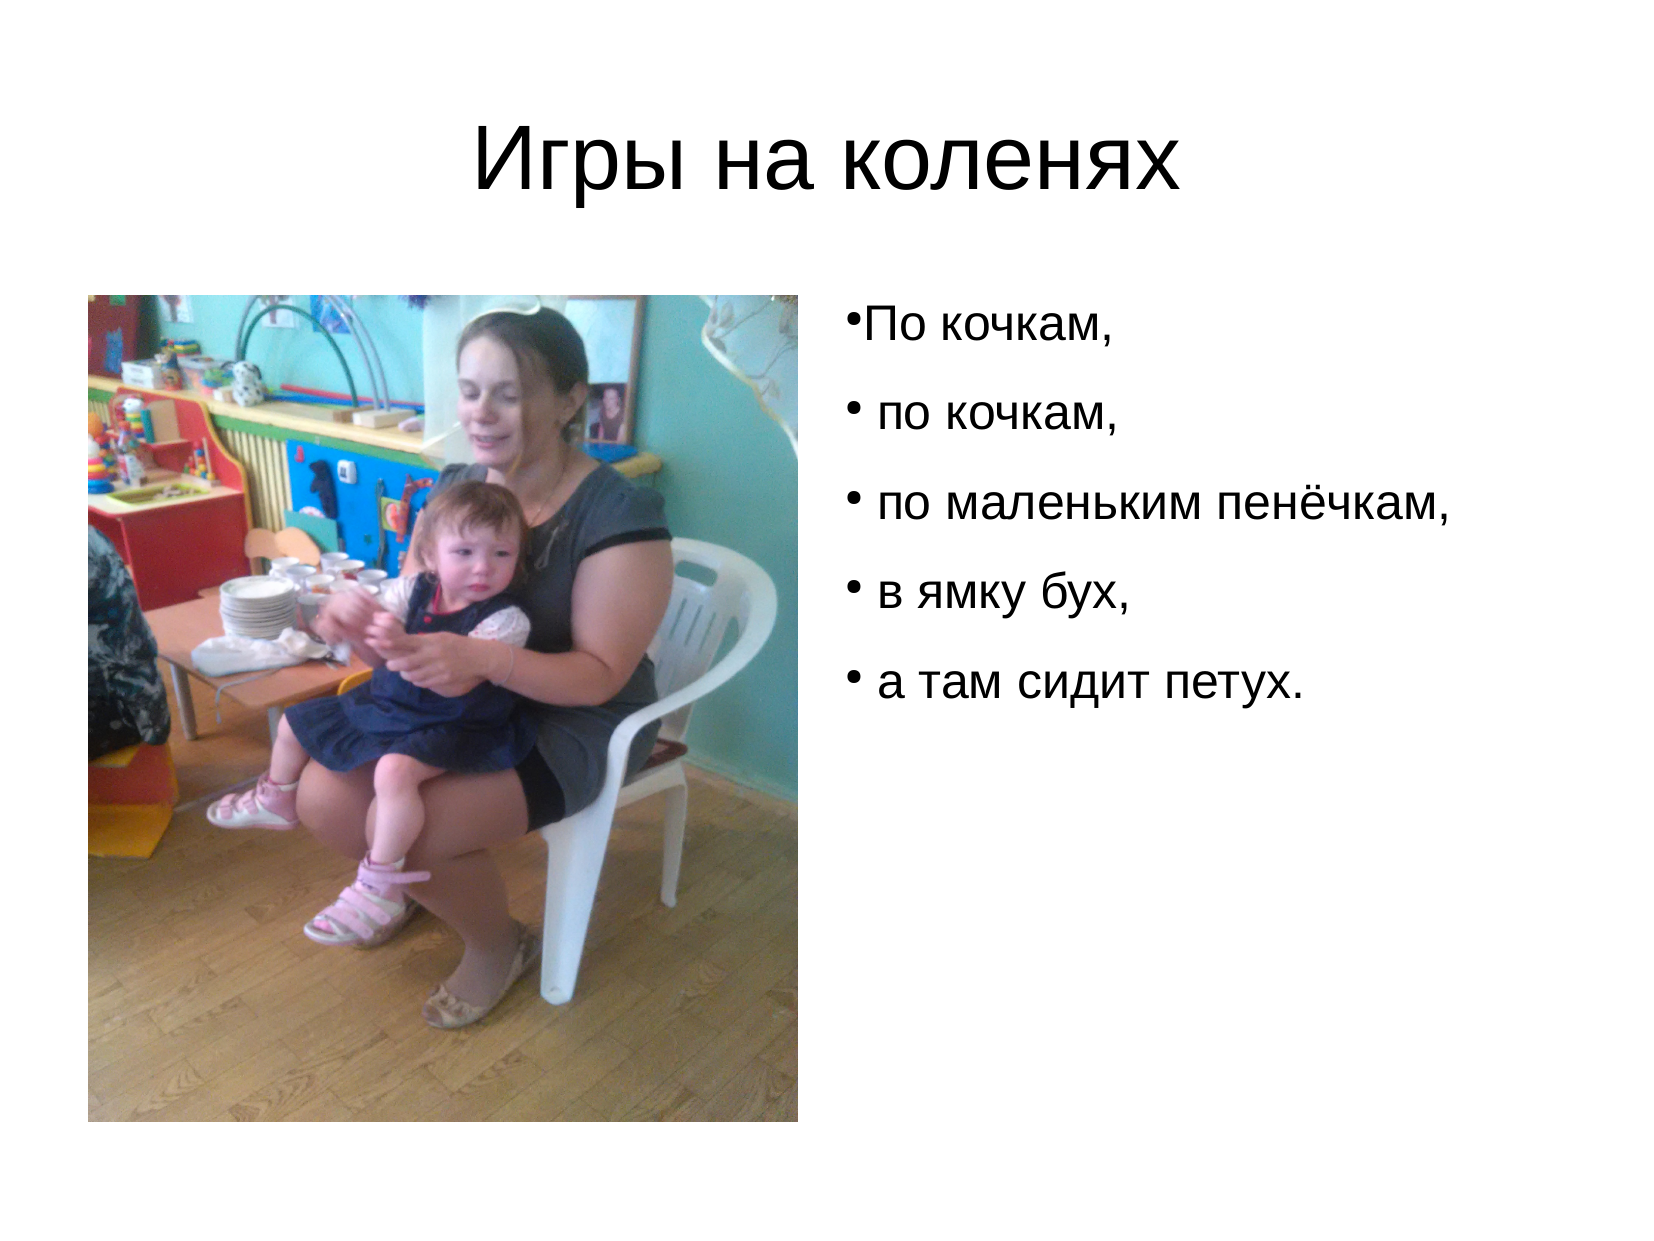

# Игры на коленях
По кочкам,
 по кочкам,
 по маленьким пенёчкам,
 в ямку бух,
 а там сидит петух.